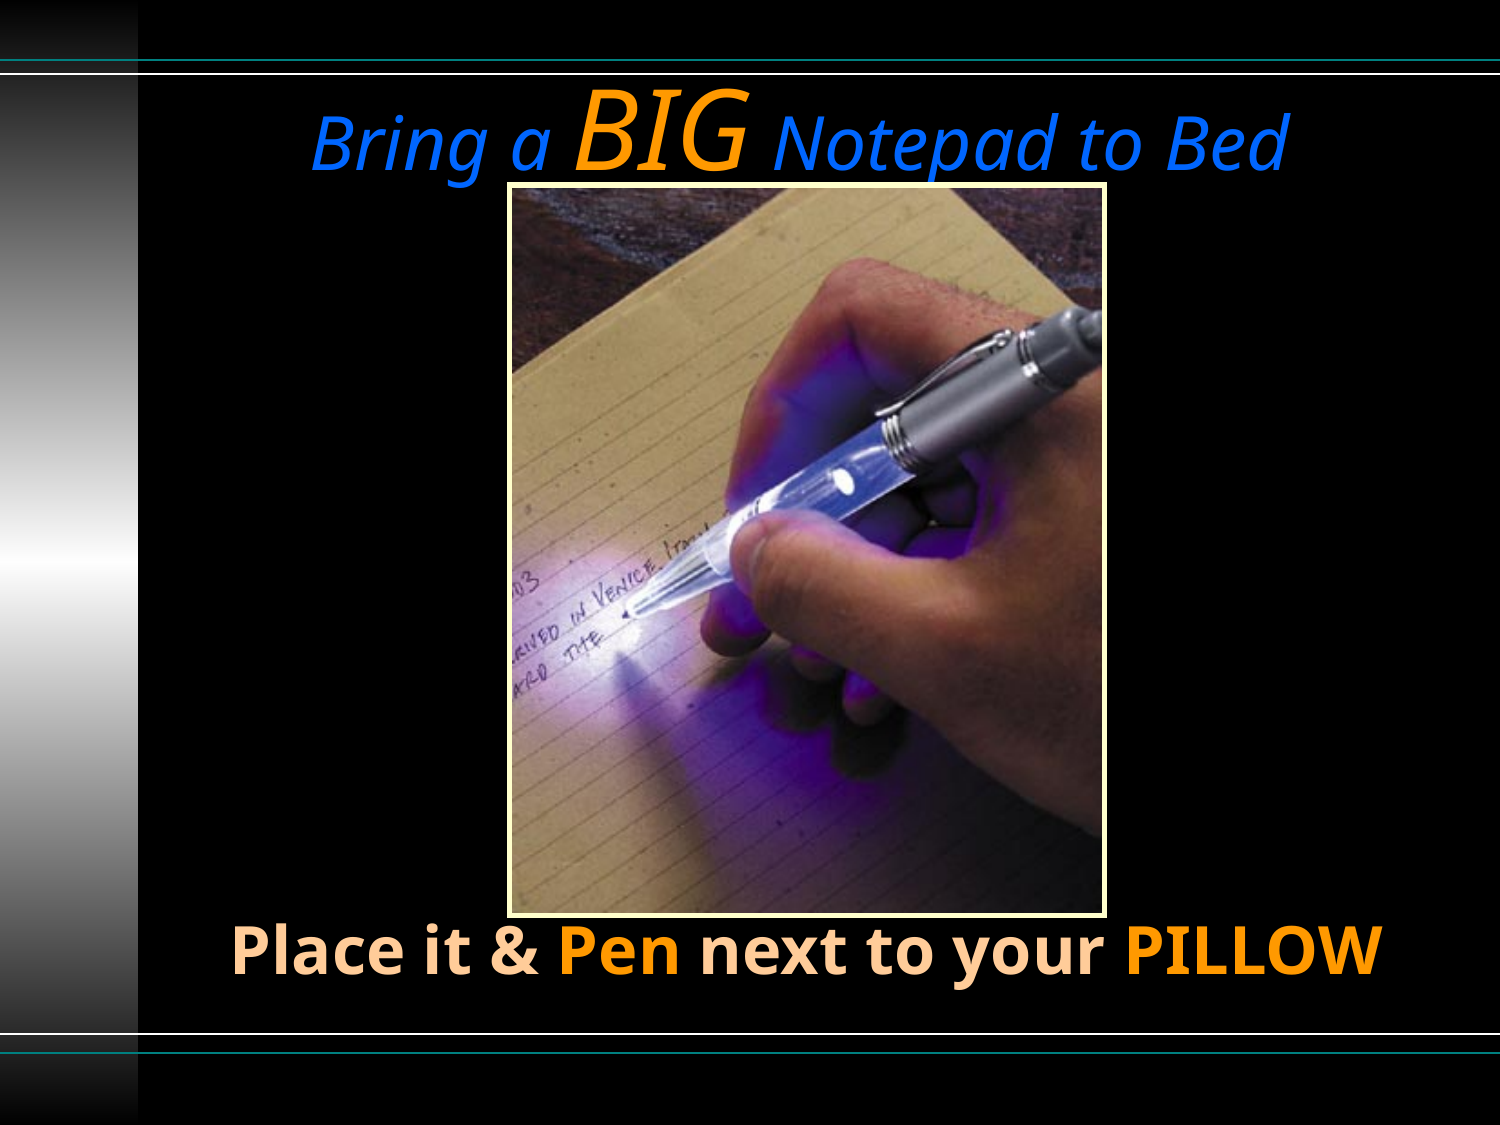

# Bring a BIG Notepad to Bed
Place it & Pen next to your PILLOW